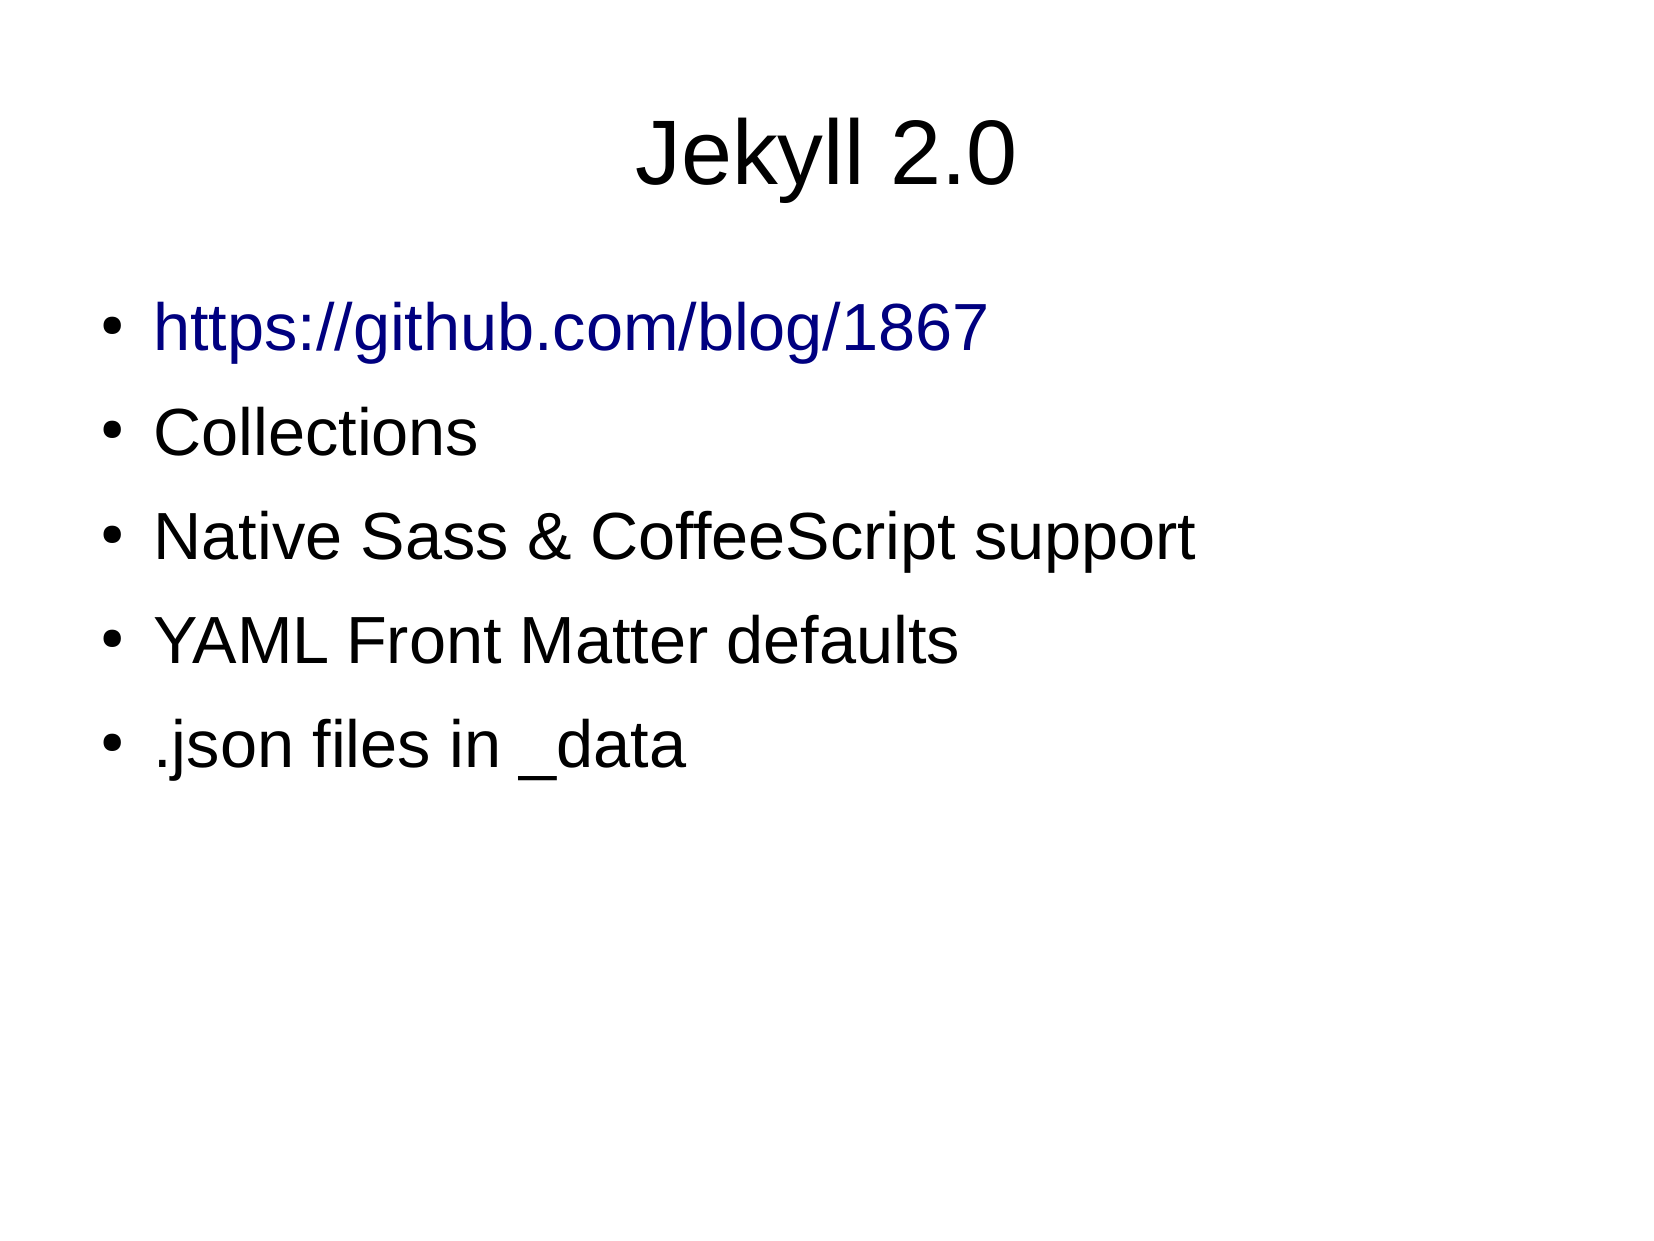

# Jekyll 2.0
https://github.com/blog/1867
Collections
Native Sass & CoffeeScript support
YAML Front Matter defaults
.json files in _data